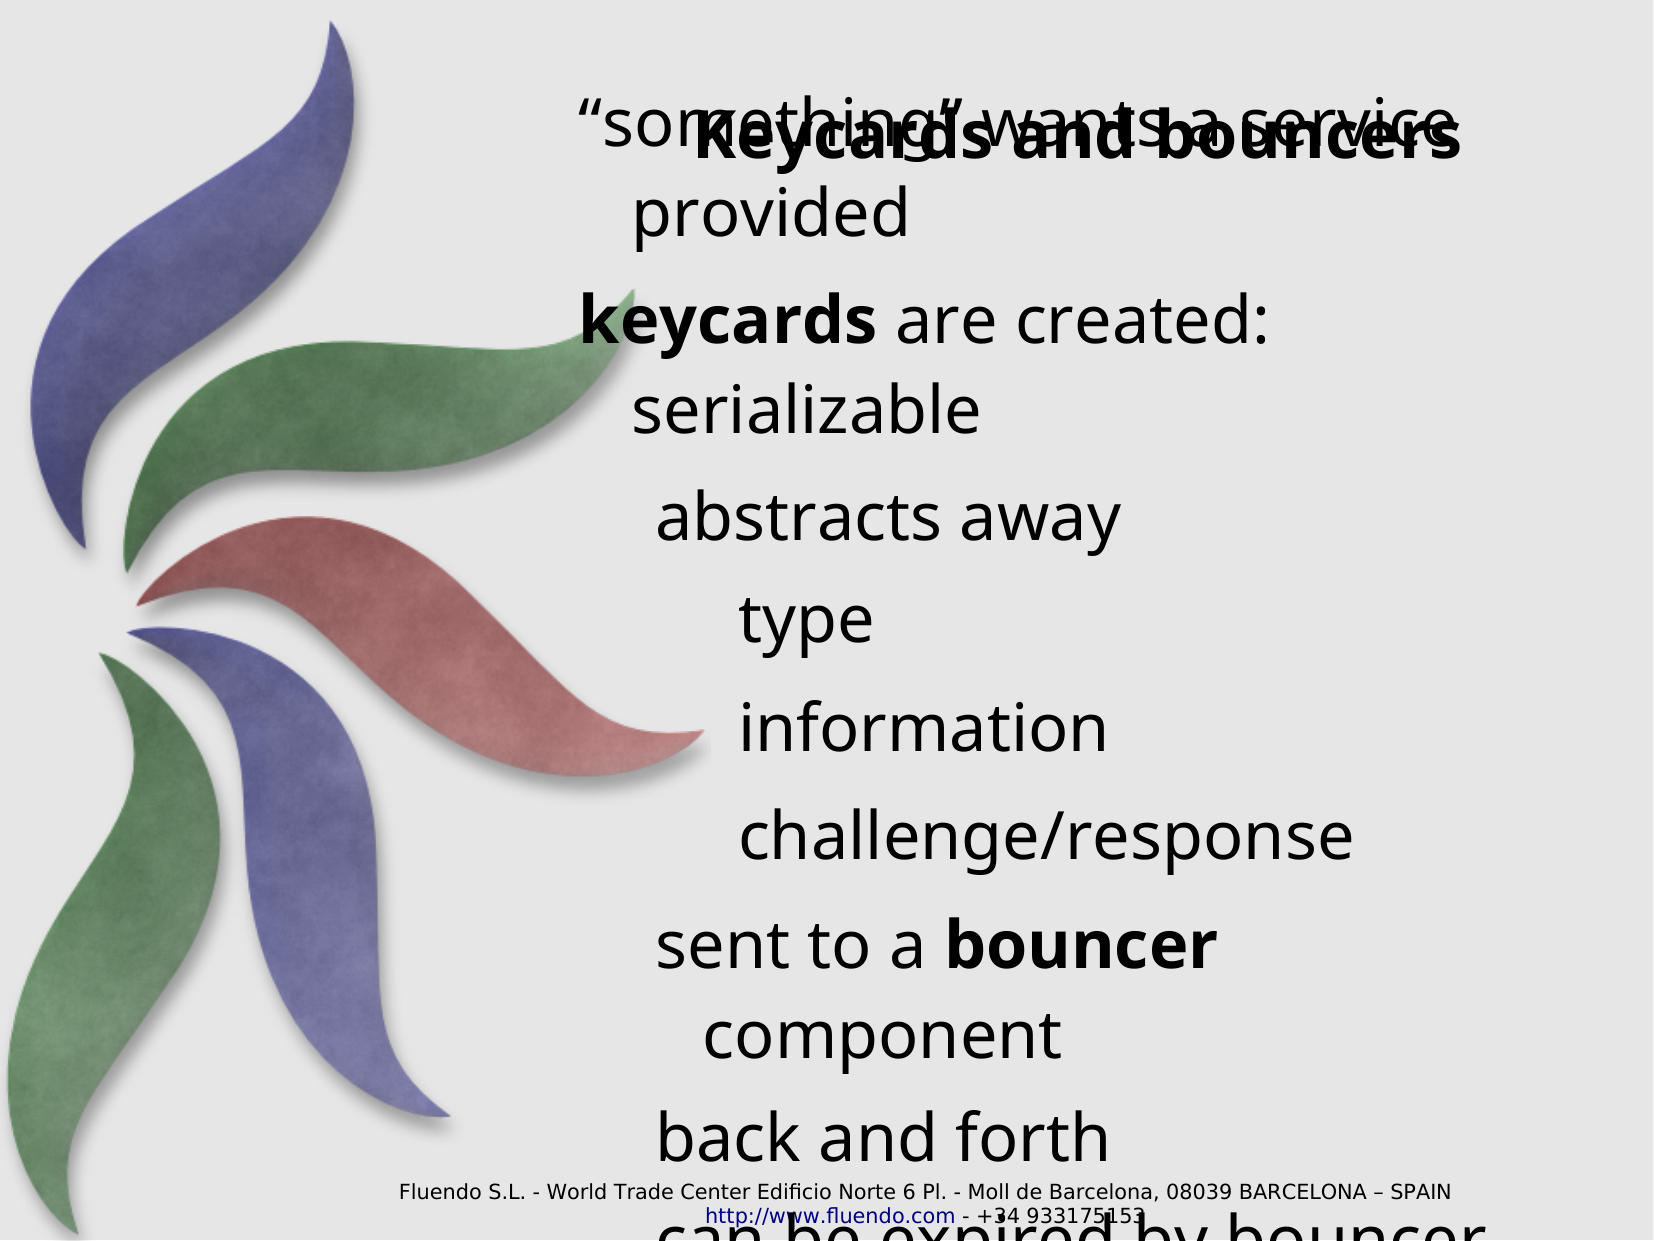

# Keycards and bouncers
“something” wants a service provided
keycards are created: serializable
abstracts away
type
information
challenge/response
sent to a bouncer component
back and forth
can be expired by bouncer